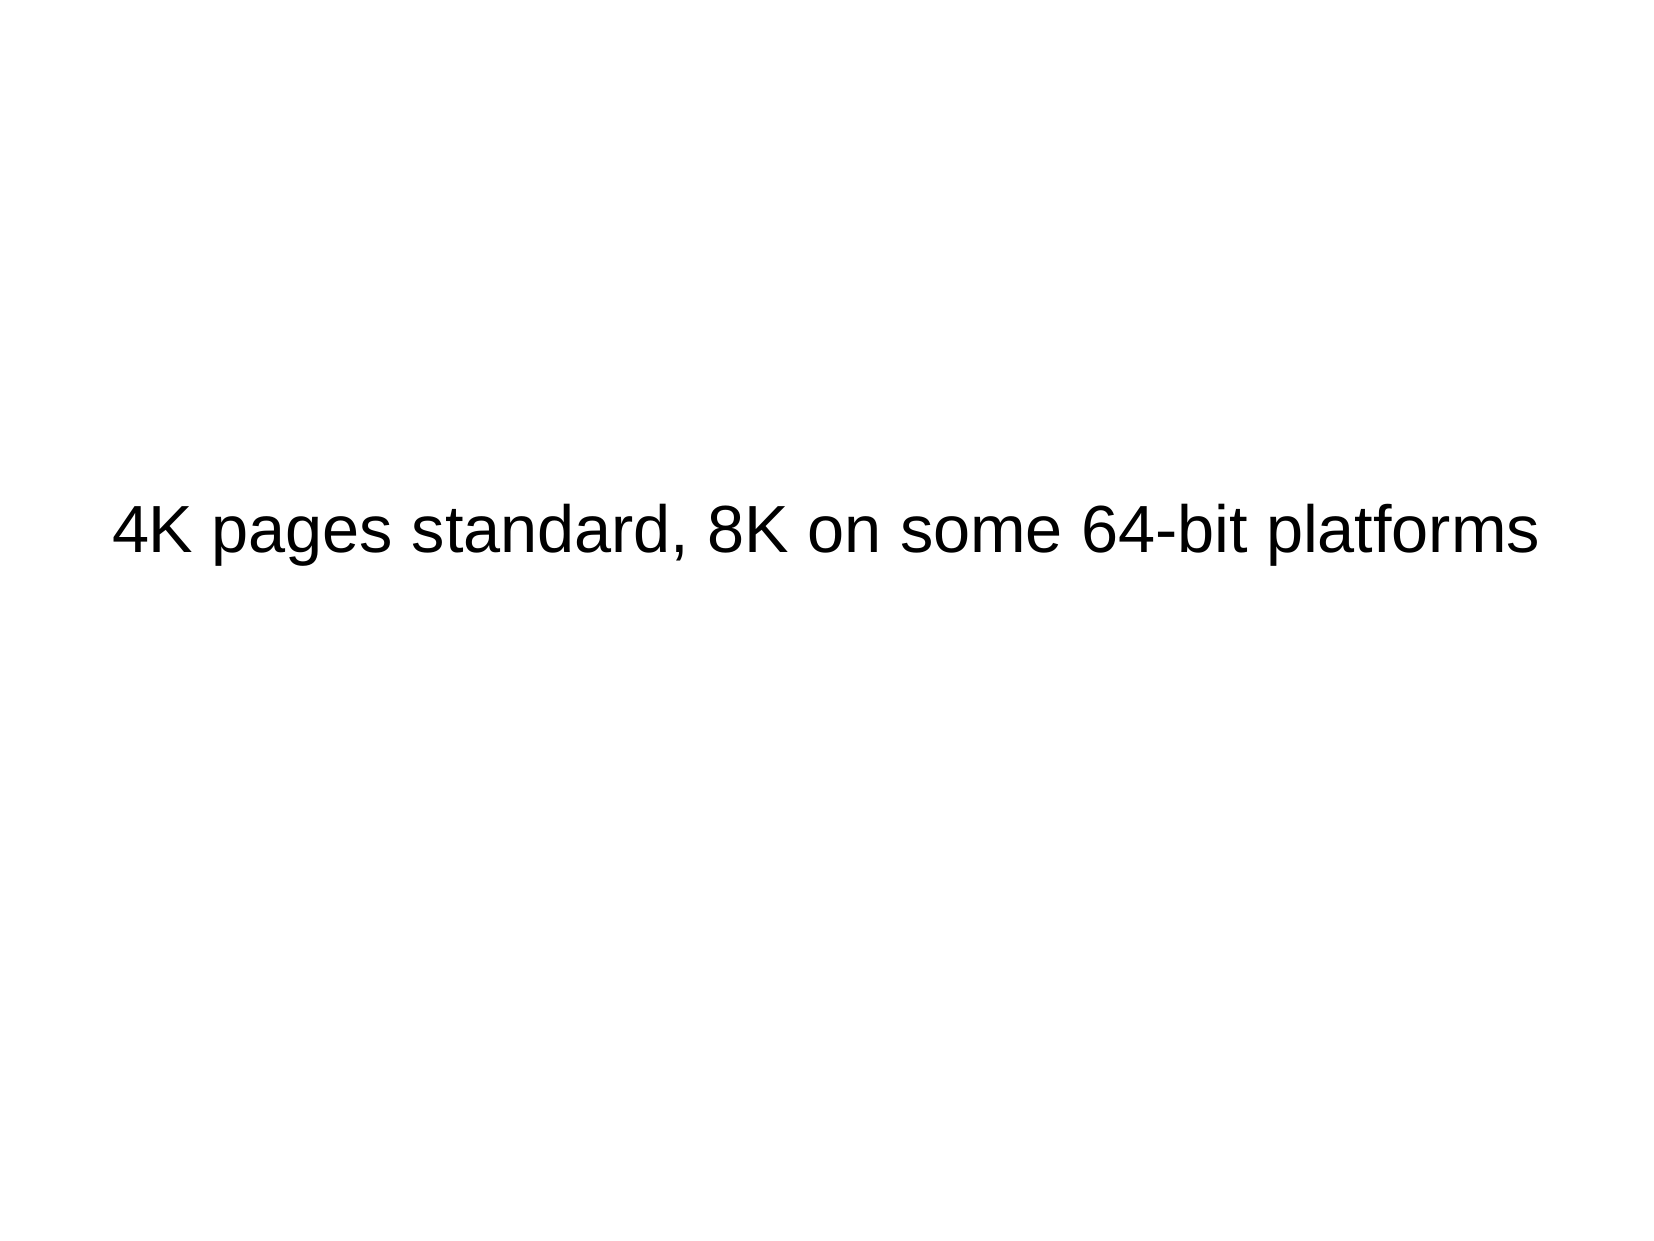

# 4K pages standard, 8K on some 64-bit platforms